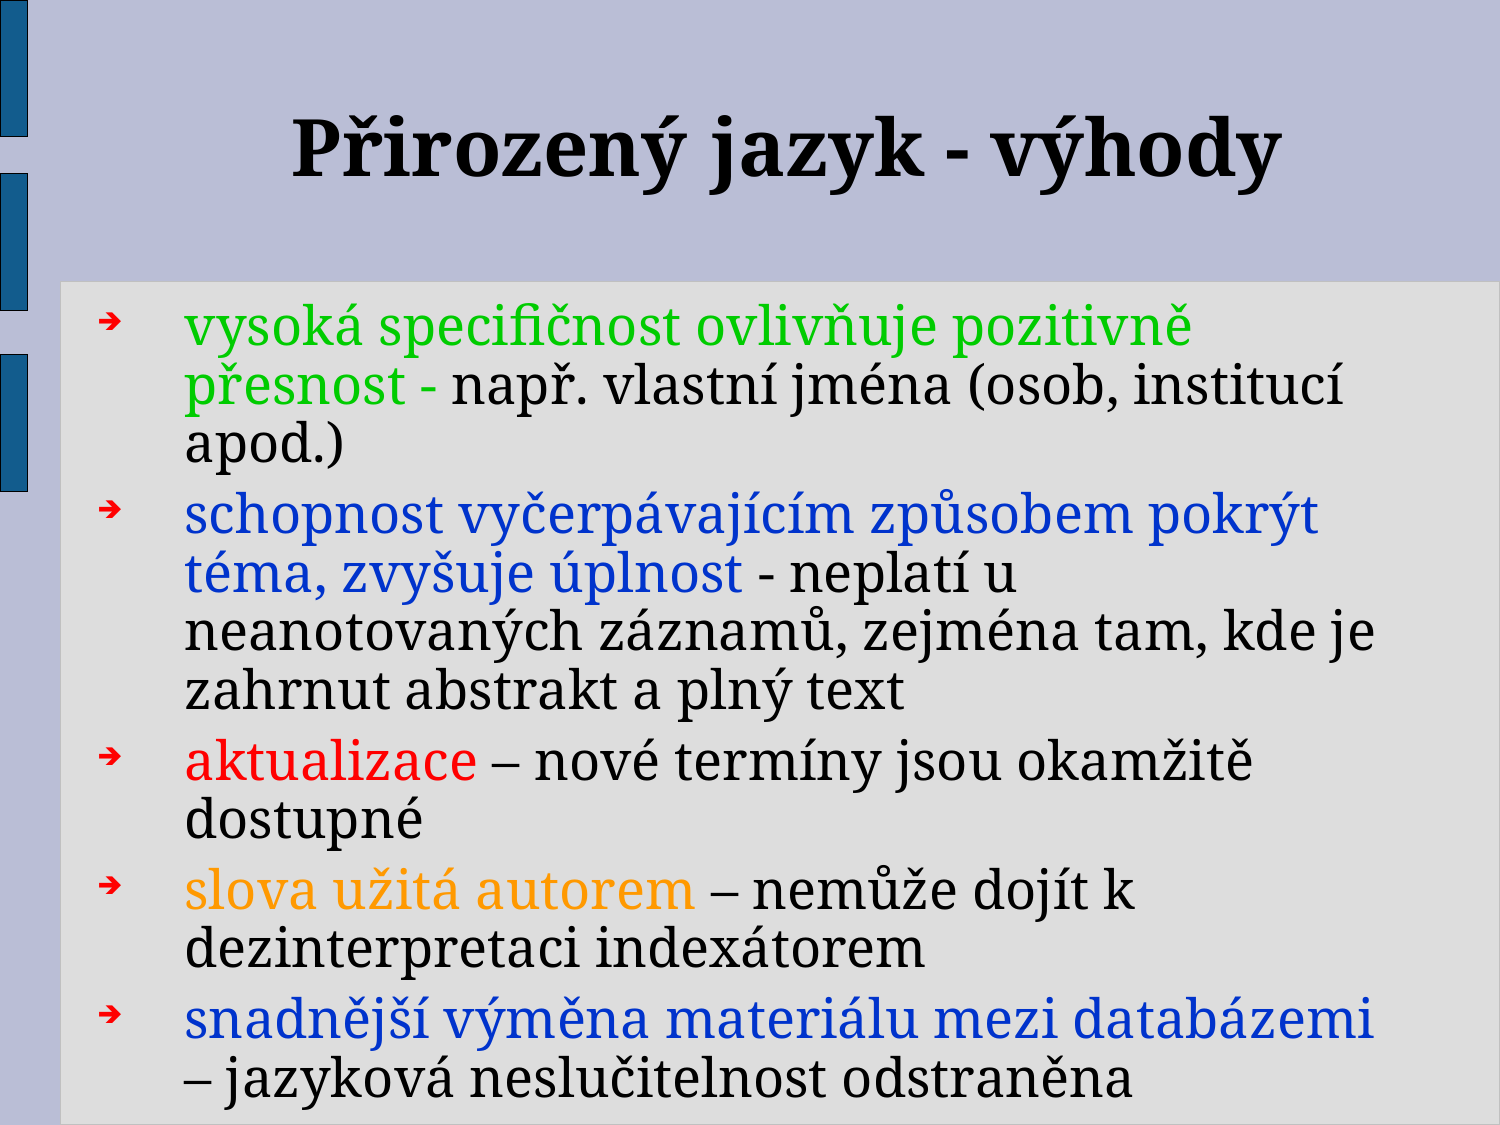

# Přirozený jazyk - výhody
vysoká specifičnost ovlivňuje pozitivně přesnost - např. vlastní jména (osob, institucí apod.)
schopnost vyčerpávajícím způsobem pokrýt téma, zvyšuje úplnost - neplatí u neanotovaných záznamů, zejména tam, kde je zahrnut abstrakt a plný text
aktualizace – nové termíny jsou okamžitě dostupné
slova užitá autorem – nemůže dojít k dezinterpretaci indexátorem
snadnější výměna materiálu mezi databázemi – jazyková neslučitelnost odstraněna
není třeba se jazyku učit (rodilý mluvčí)